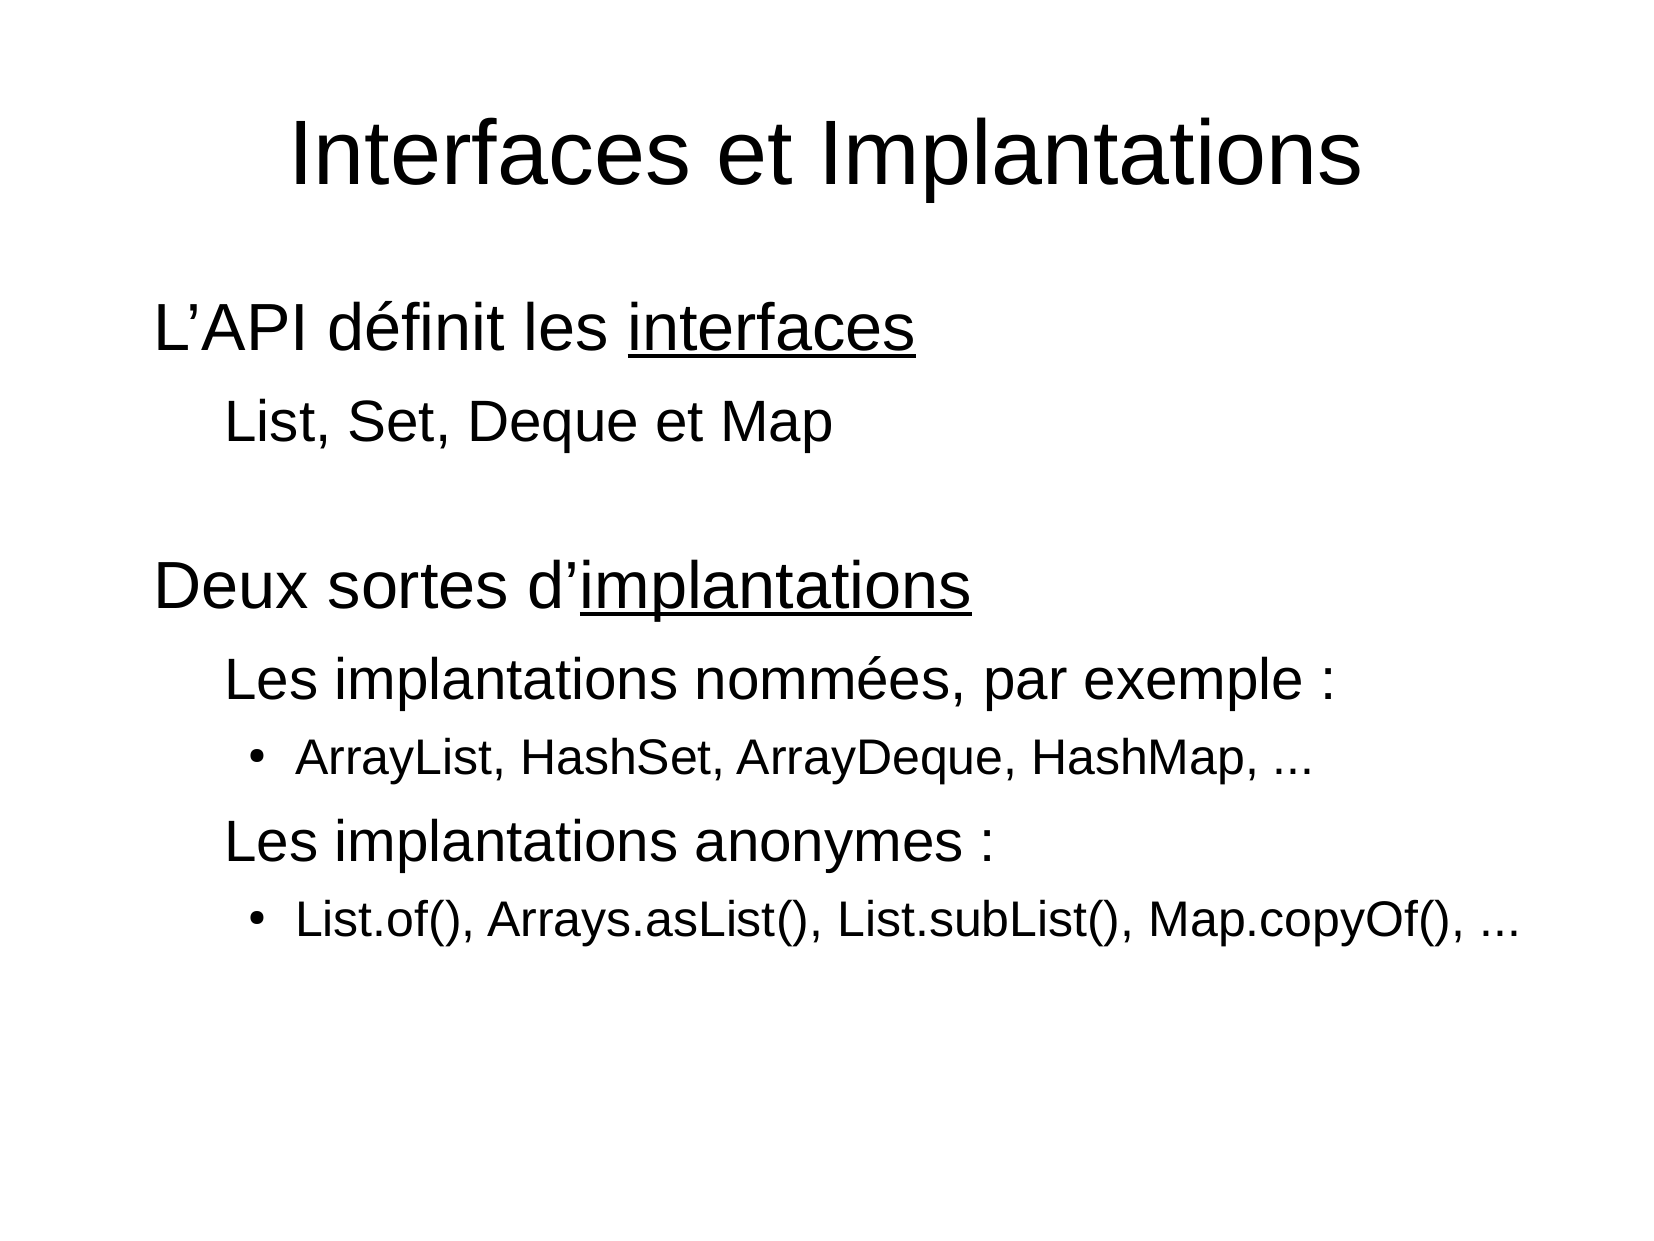

# Interfaces et Implantations
L’API définit les interfaces
List, Set, Deque et Map
Deux sortes d’implantations
Les implantations nommées, par exemple :
ArrayList, HashSet, ArrayDeque, HashMap, ...
Les implantations anonymes :
List.of(), Arrays.asList(), List.subList(), Map.copyOf(), ...